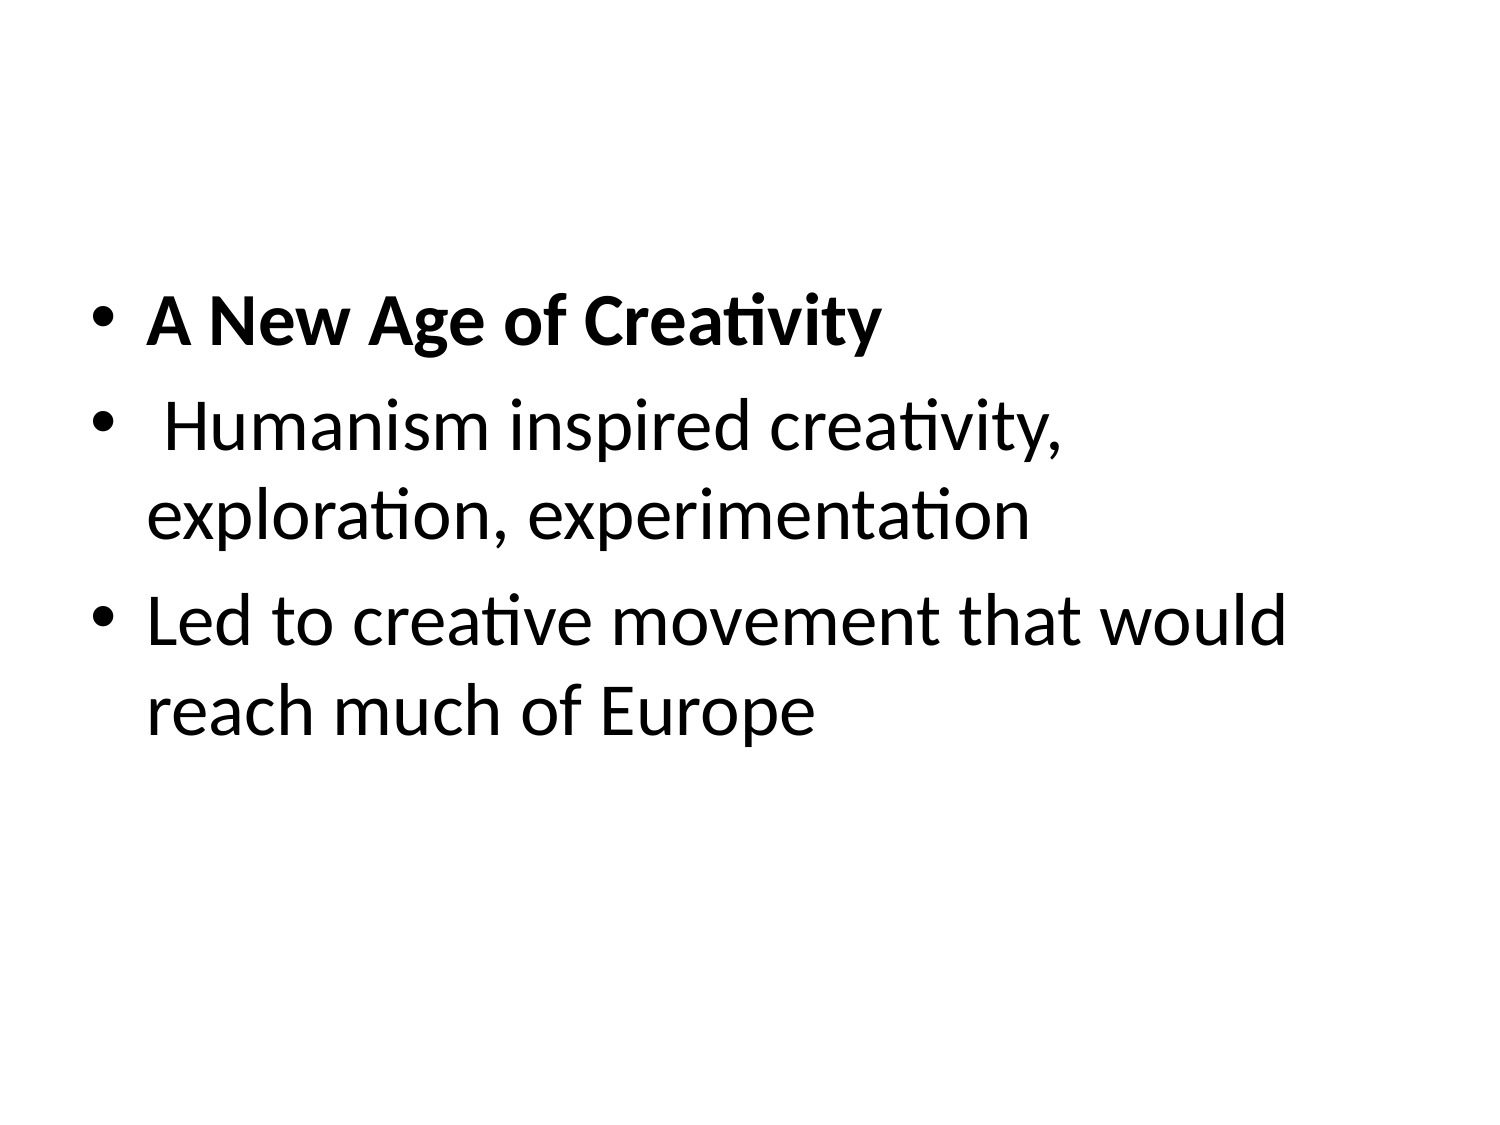

#
A New Age of Creativity
 Humanism inspired creativity, exploration, experimentation
Led to creative movement that would reach much of Europe